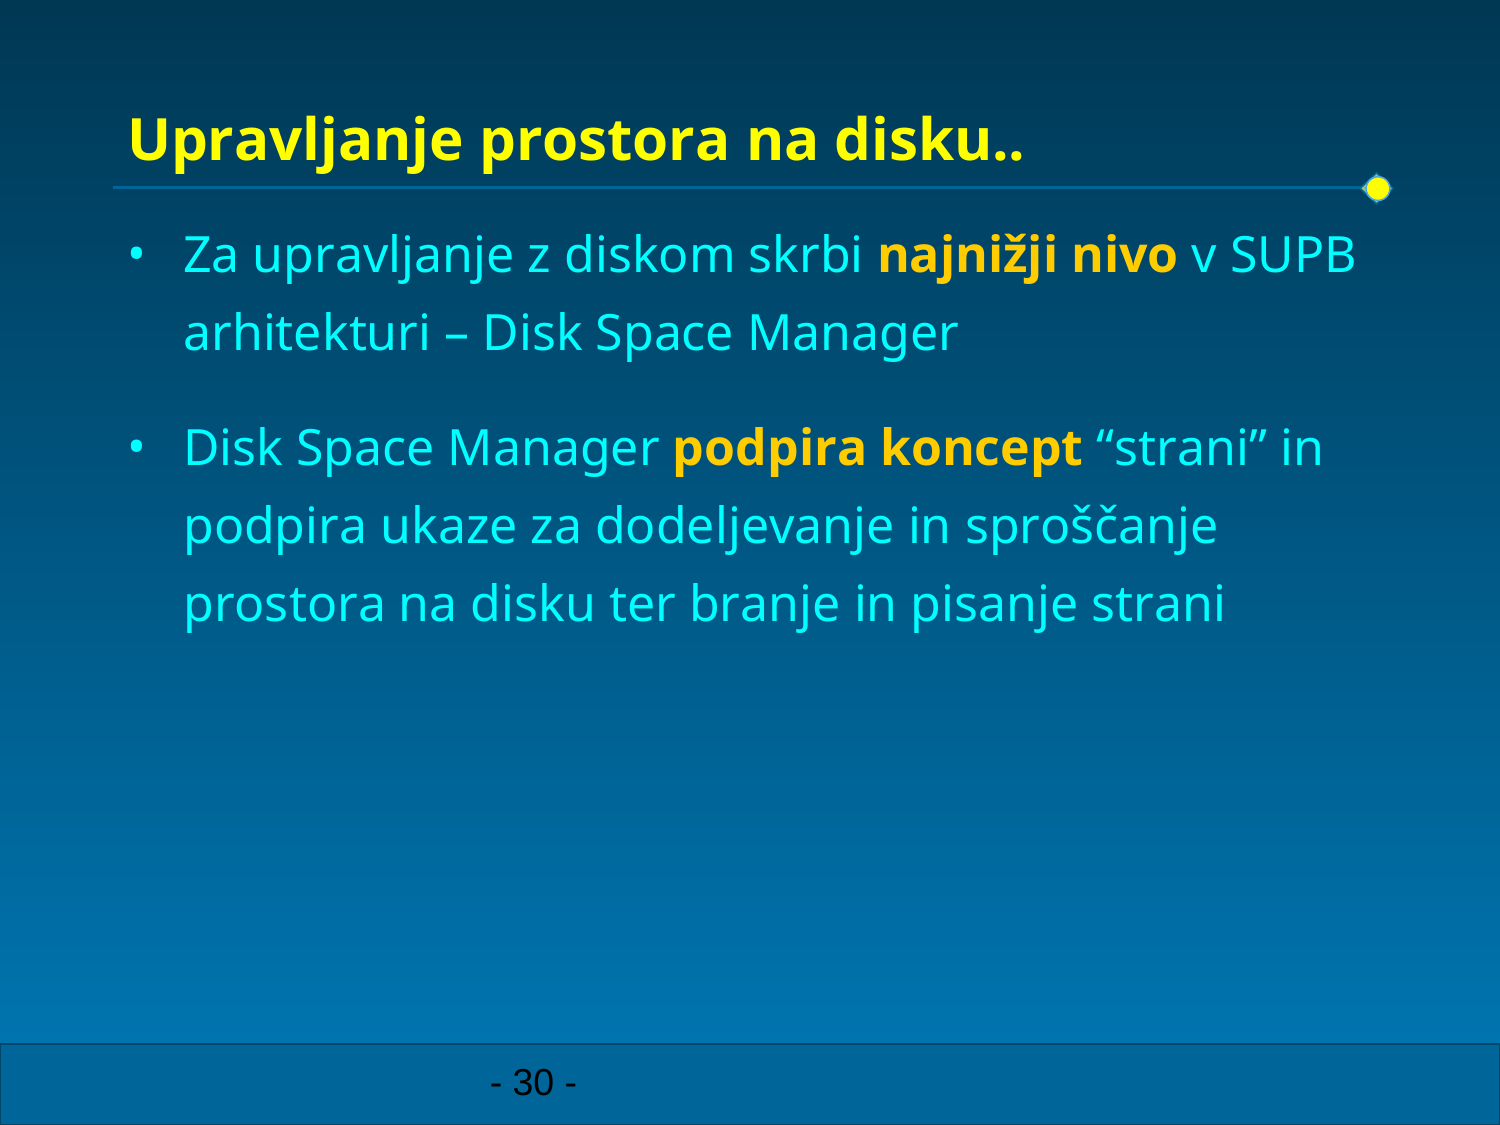

# Upravljanje prostora na disku..
Za upravljanje z diskom skrbi najnižji nivo v SUPB arhitekturi – Disk Space Manager
Disk Space Manager podpira koncept “strani” in podpira ukaze za dodeljevanje in sproščanje prostora na disku ter branje in pisanje strani